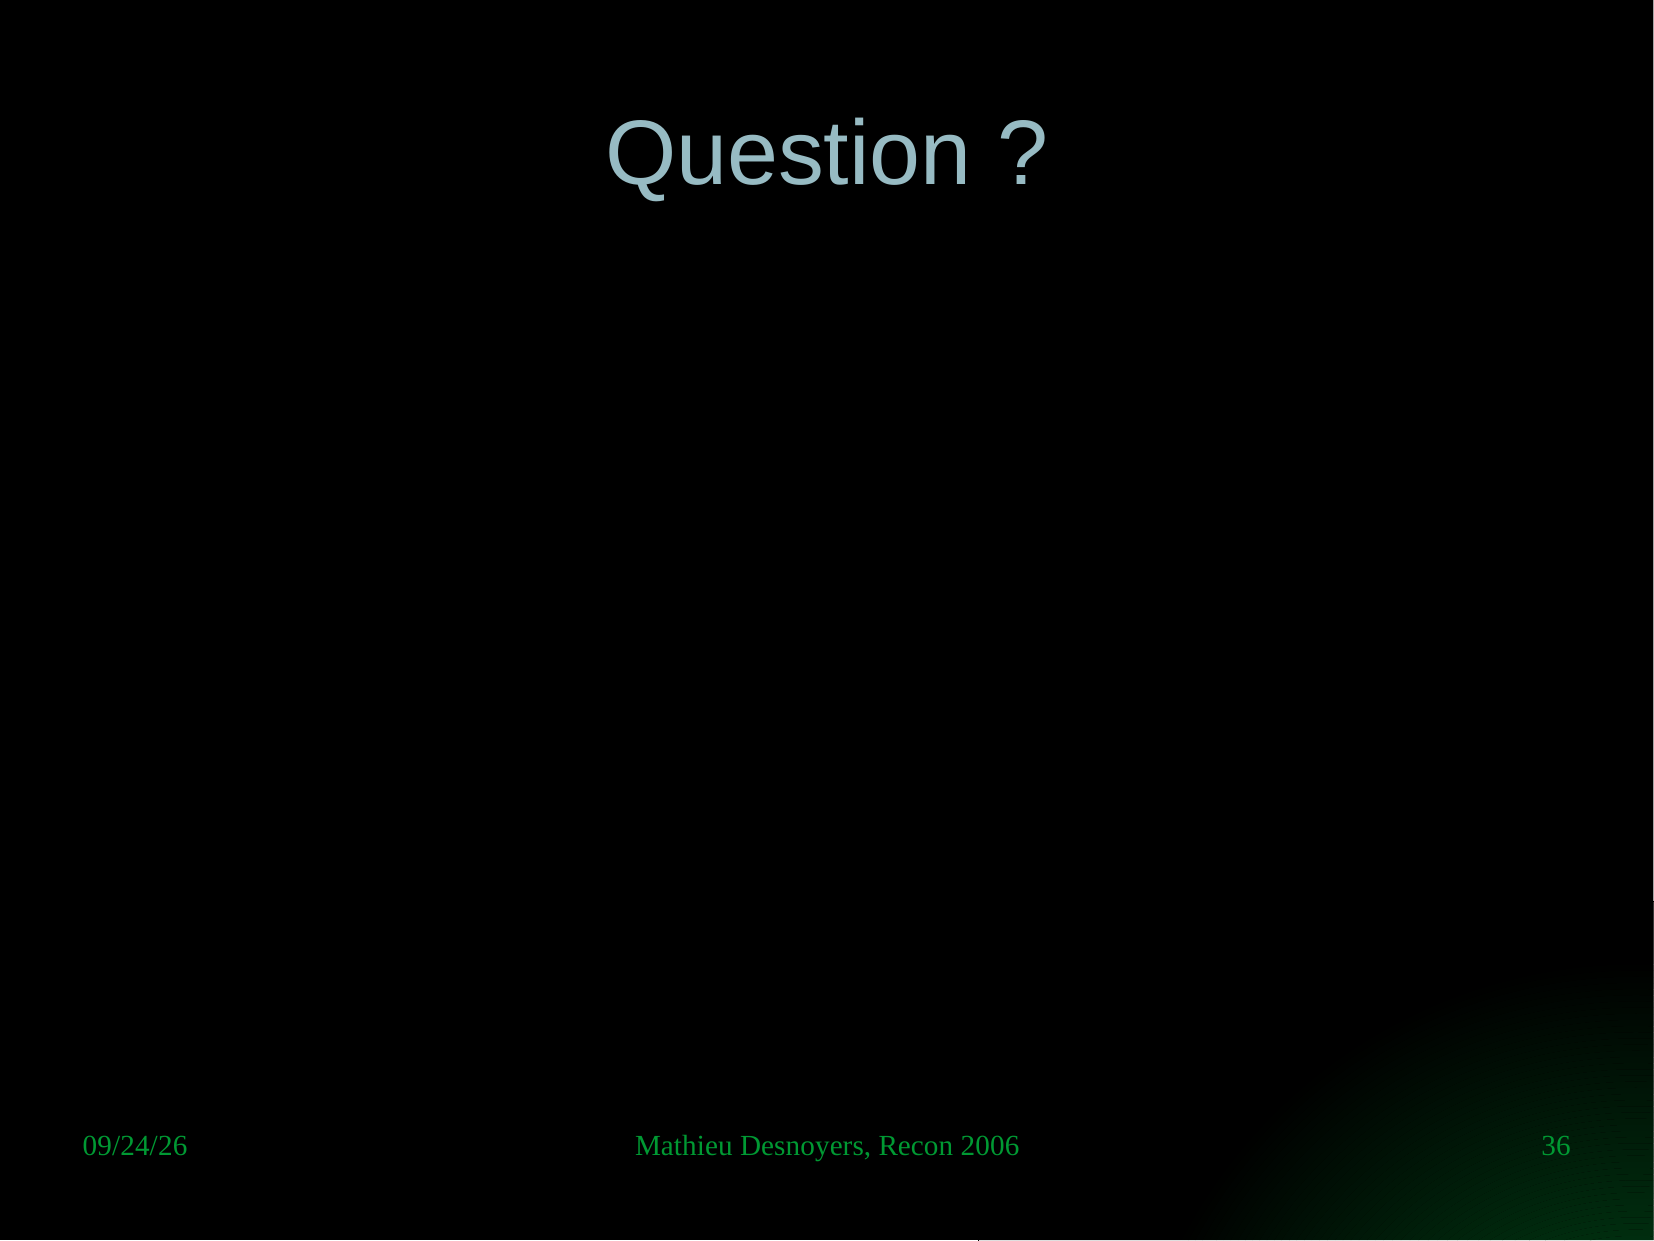

# Question ?
Mathieu Desnoyers, Recon 2006
36